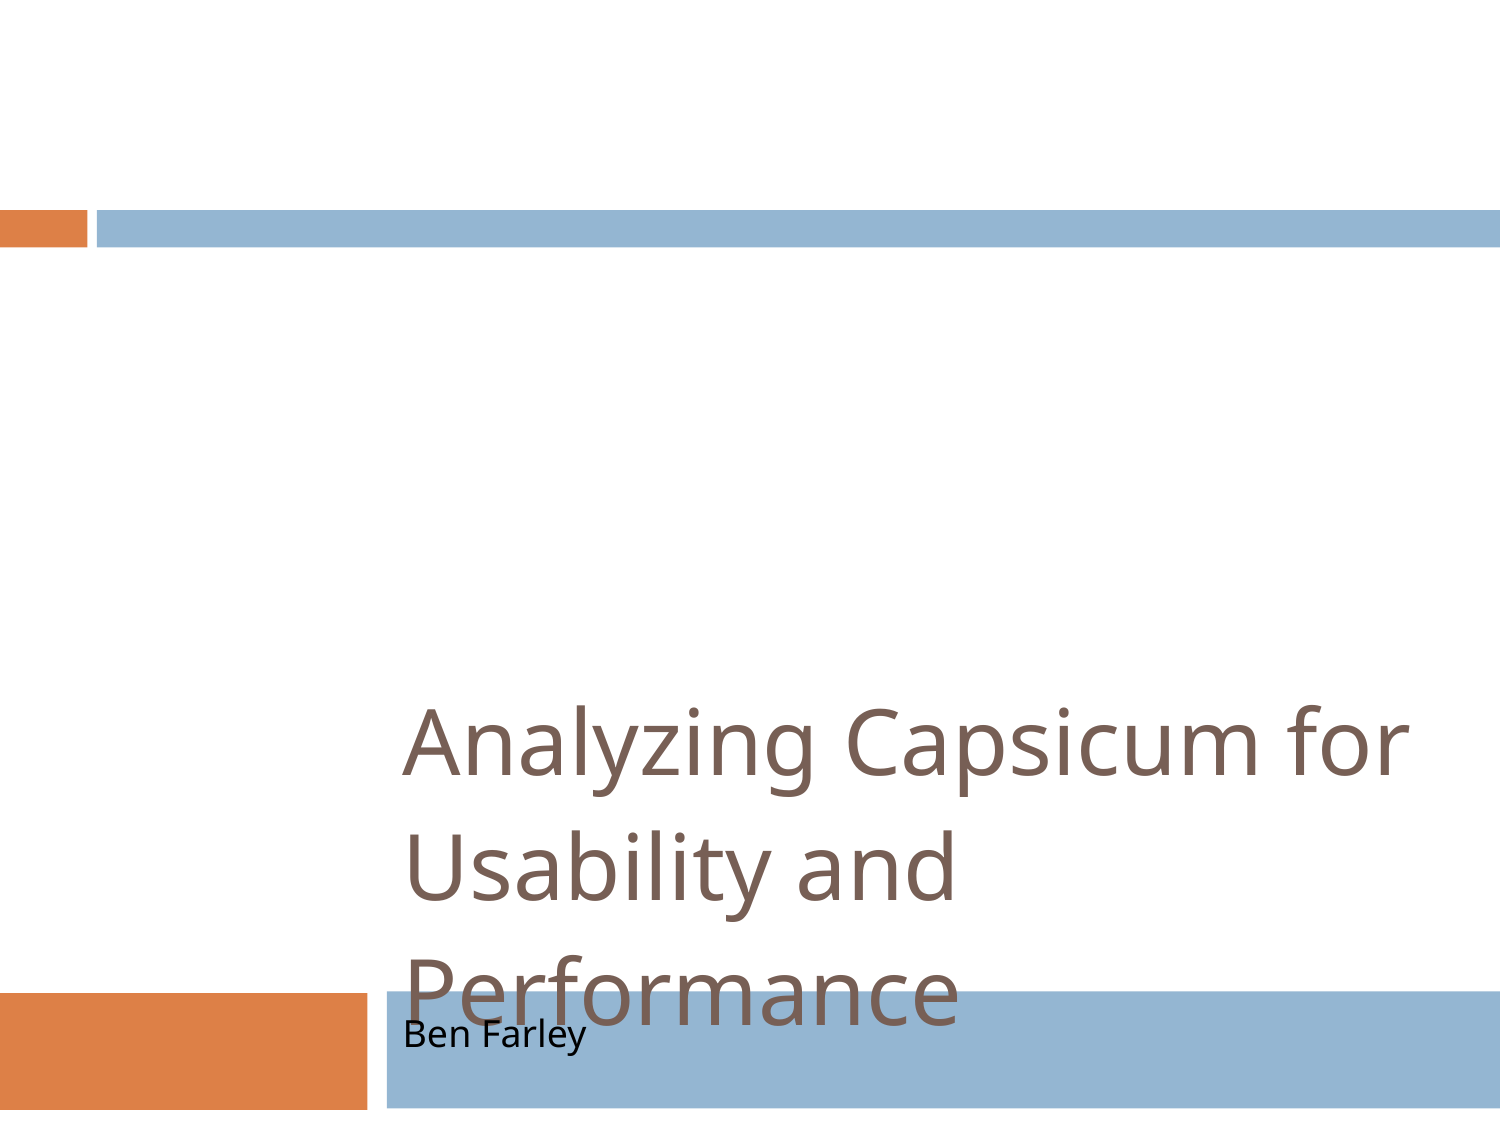

# Analyzing Capsicum for Usability and Performance
Ben Farley